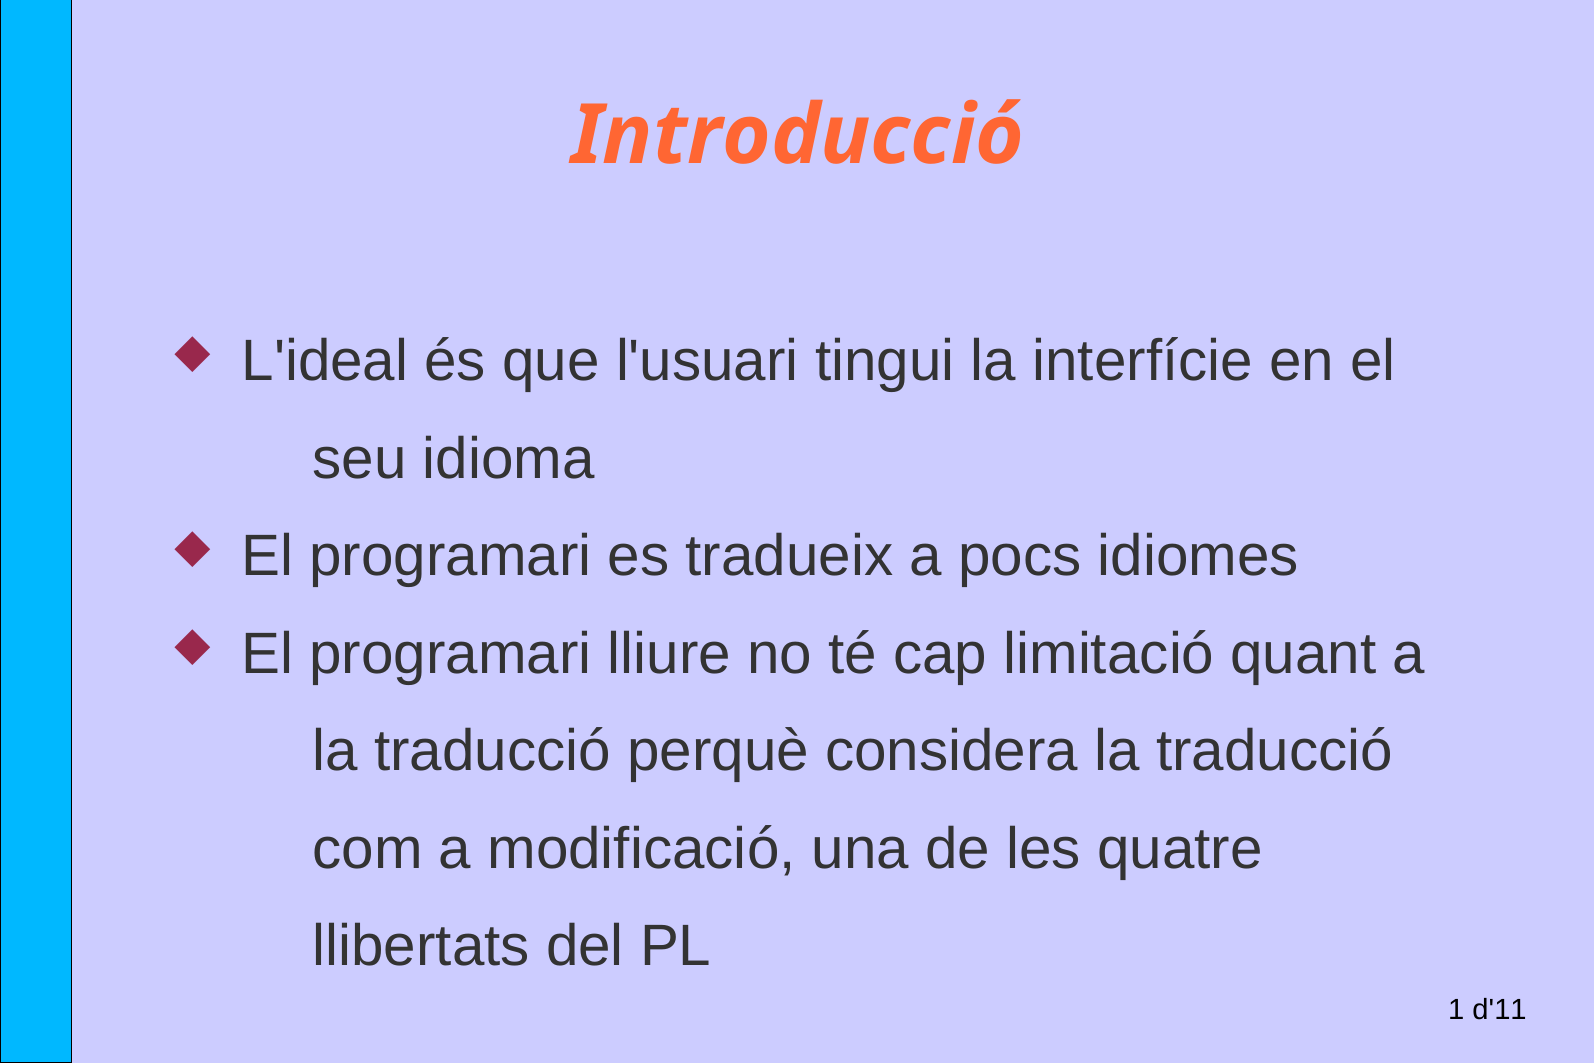

# Introducció
L'ideal és que l'usuari tingui la interfície en el seu idioma
El programari es tradueix a pocs idiomes
El programari lliure no té cap limitació quant a la traducció perquè considera la traducció com a modificació, una de les quatre llibertats del PL
1 d'11